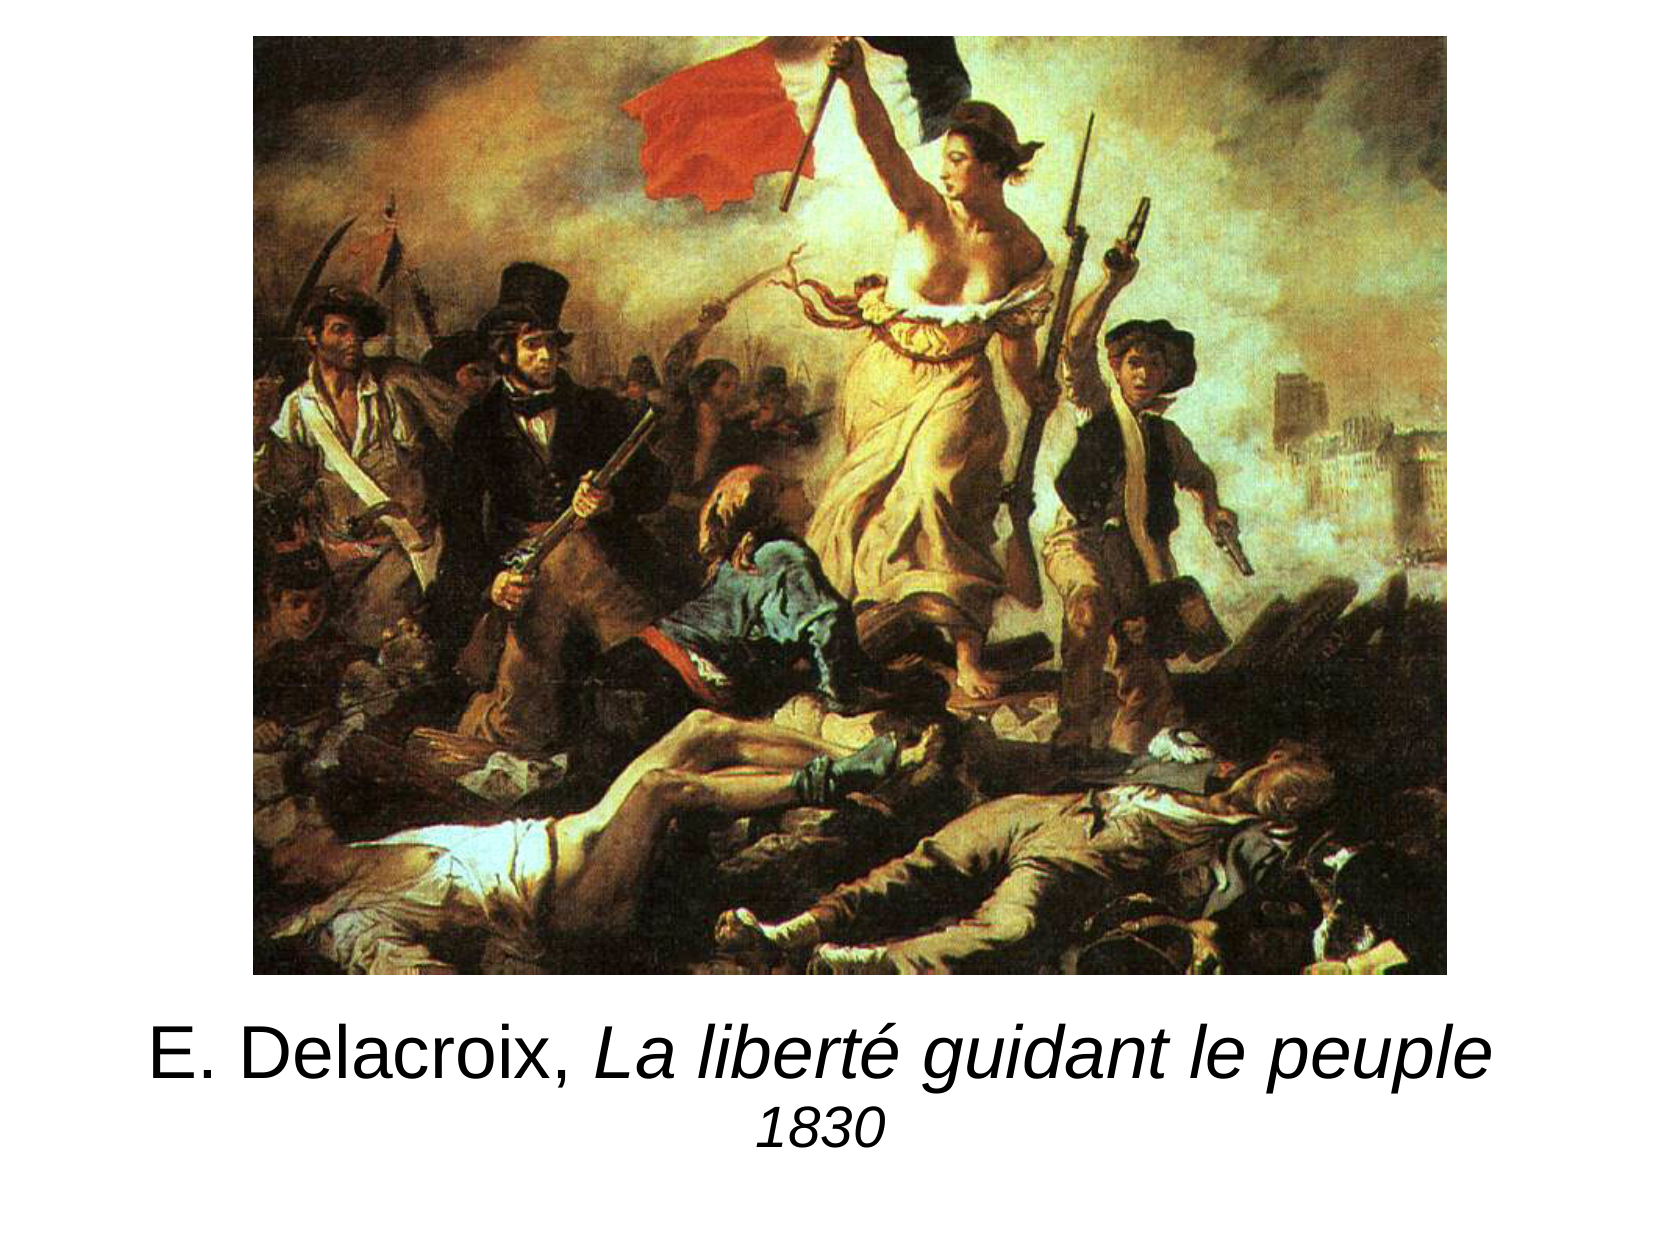

# E. Delacroix, La liberté guidant le peuple 1830